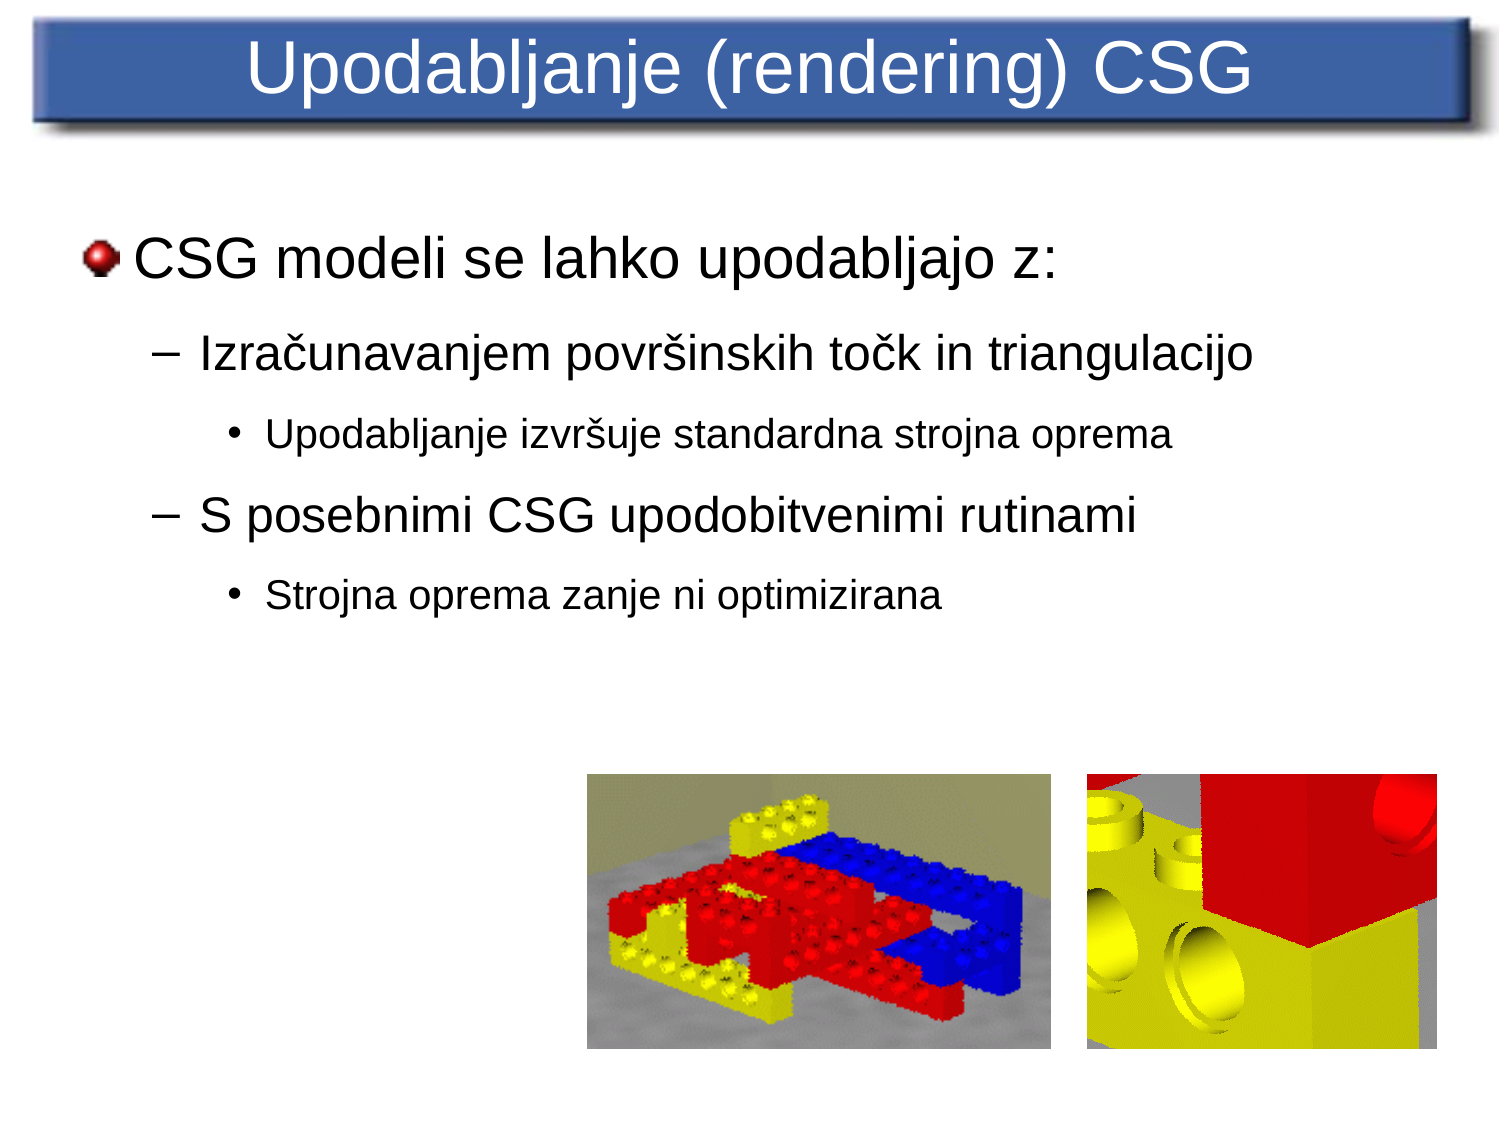

# Upodabljanje (rendering) CSG
CSG modeli se lahko upodabljajo z:
Izračunavanjem površinskih točk in triangulacijo
Upodabljanje izvršuje standardna strojna oprema
S posebnimi CSG upodobitvenimi rutinami
Strojna oprema zanje ni optimizirana